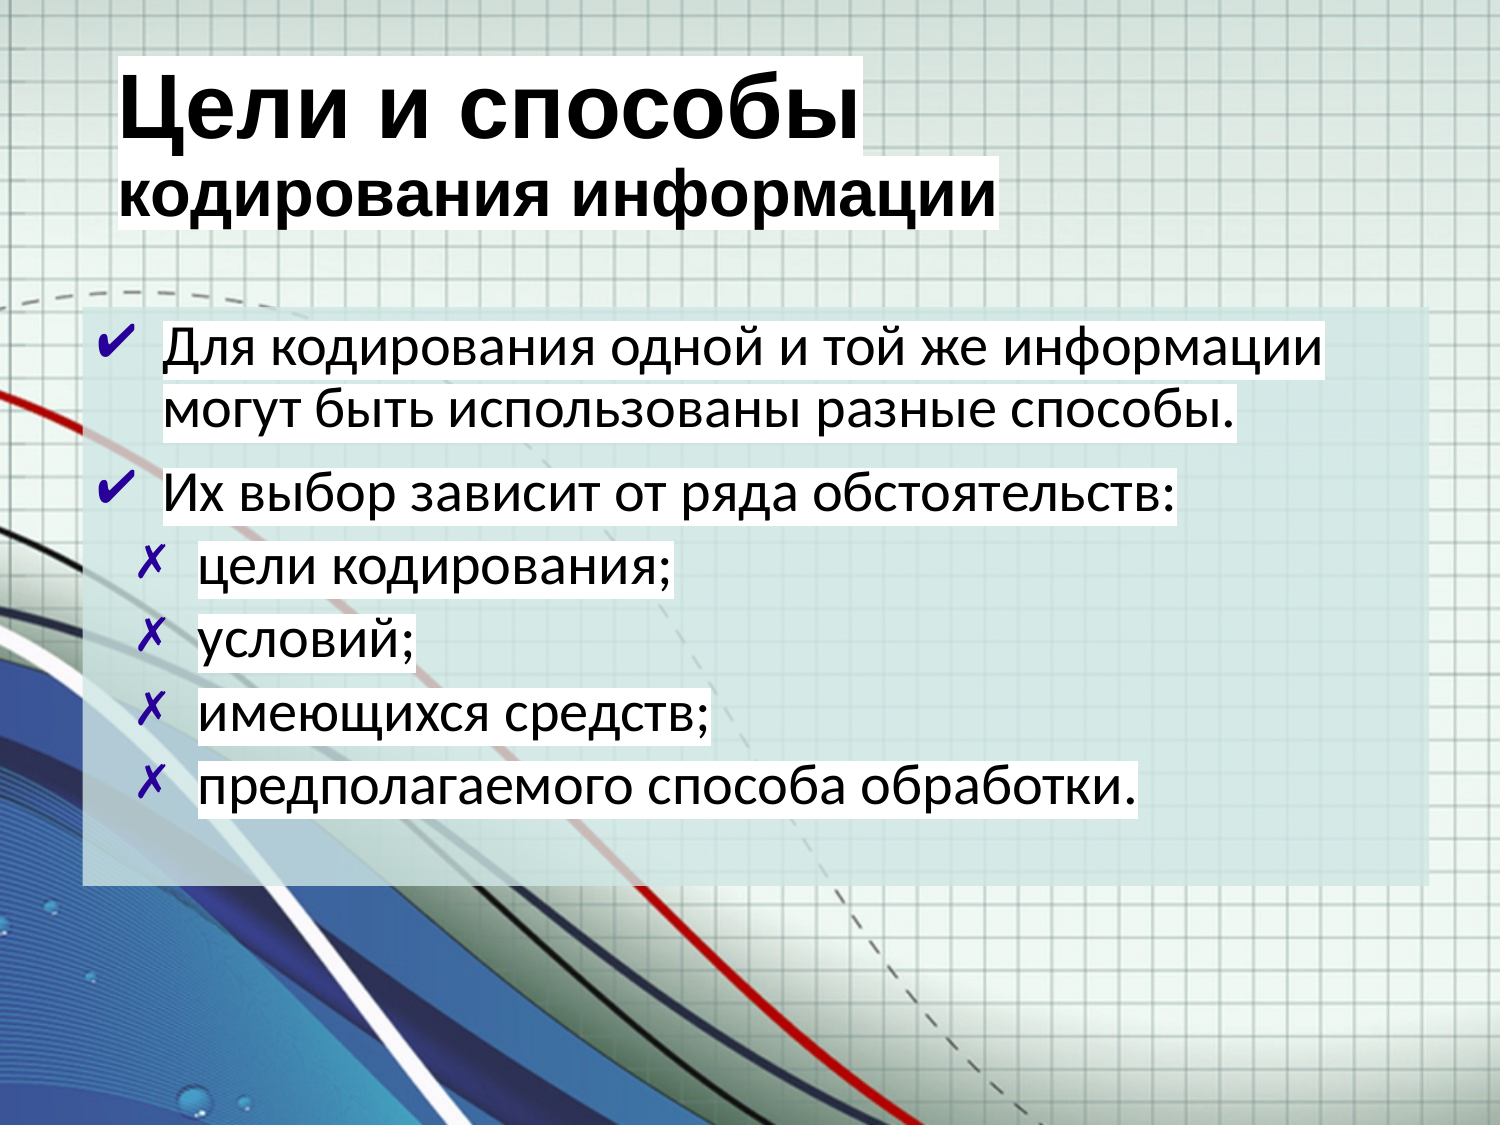

Цели и способы
кодирования информации
#
Для кодирования одной и той же информации могут быть использованы разные способы.
Их выбор зависит от ряда обстоятельств:
цели кодирования;
условий;
имеющихся средств;
предполагаемого способа обработки.